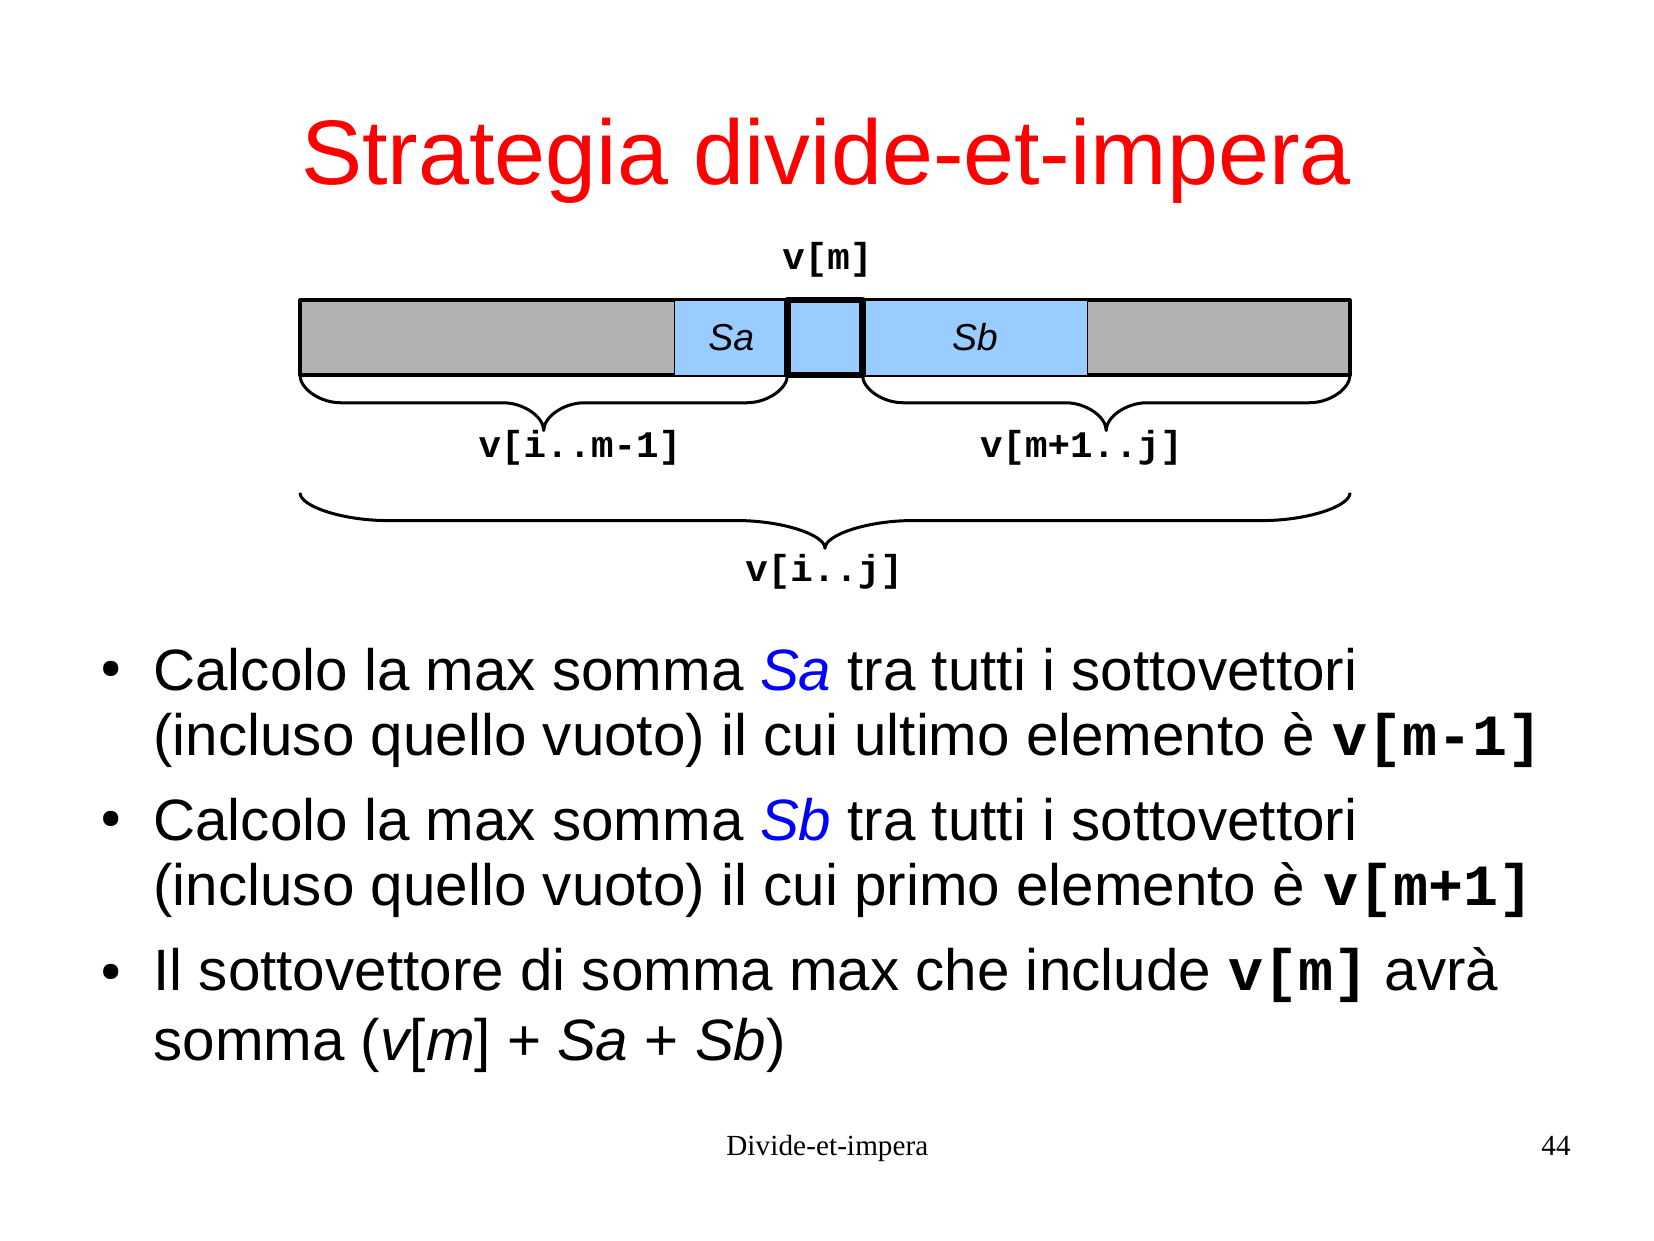

# Strategia divide-et-impera
v[m]
Sa
Sb
v[i..m-1]
v[m+1..j]
v[i..j]
Calcolo la max somma Sa tra tutti i sottovettori (incluso quello vuoto) il cui ultimo elemento è v[m-1]
Calcolo la max somma Sb tra tutti i sottovettori (incluso quello vuoto) il cui primo elemento è v[m+1]
Il sottovettore di somma max che include v[m] avrà somma (v[m] + Sa + Sb)
Divide-et-impera
44